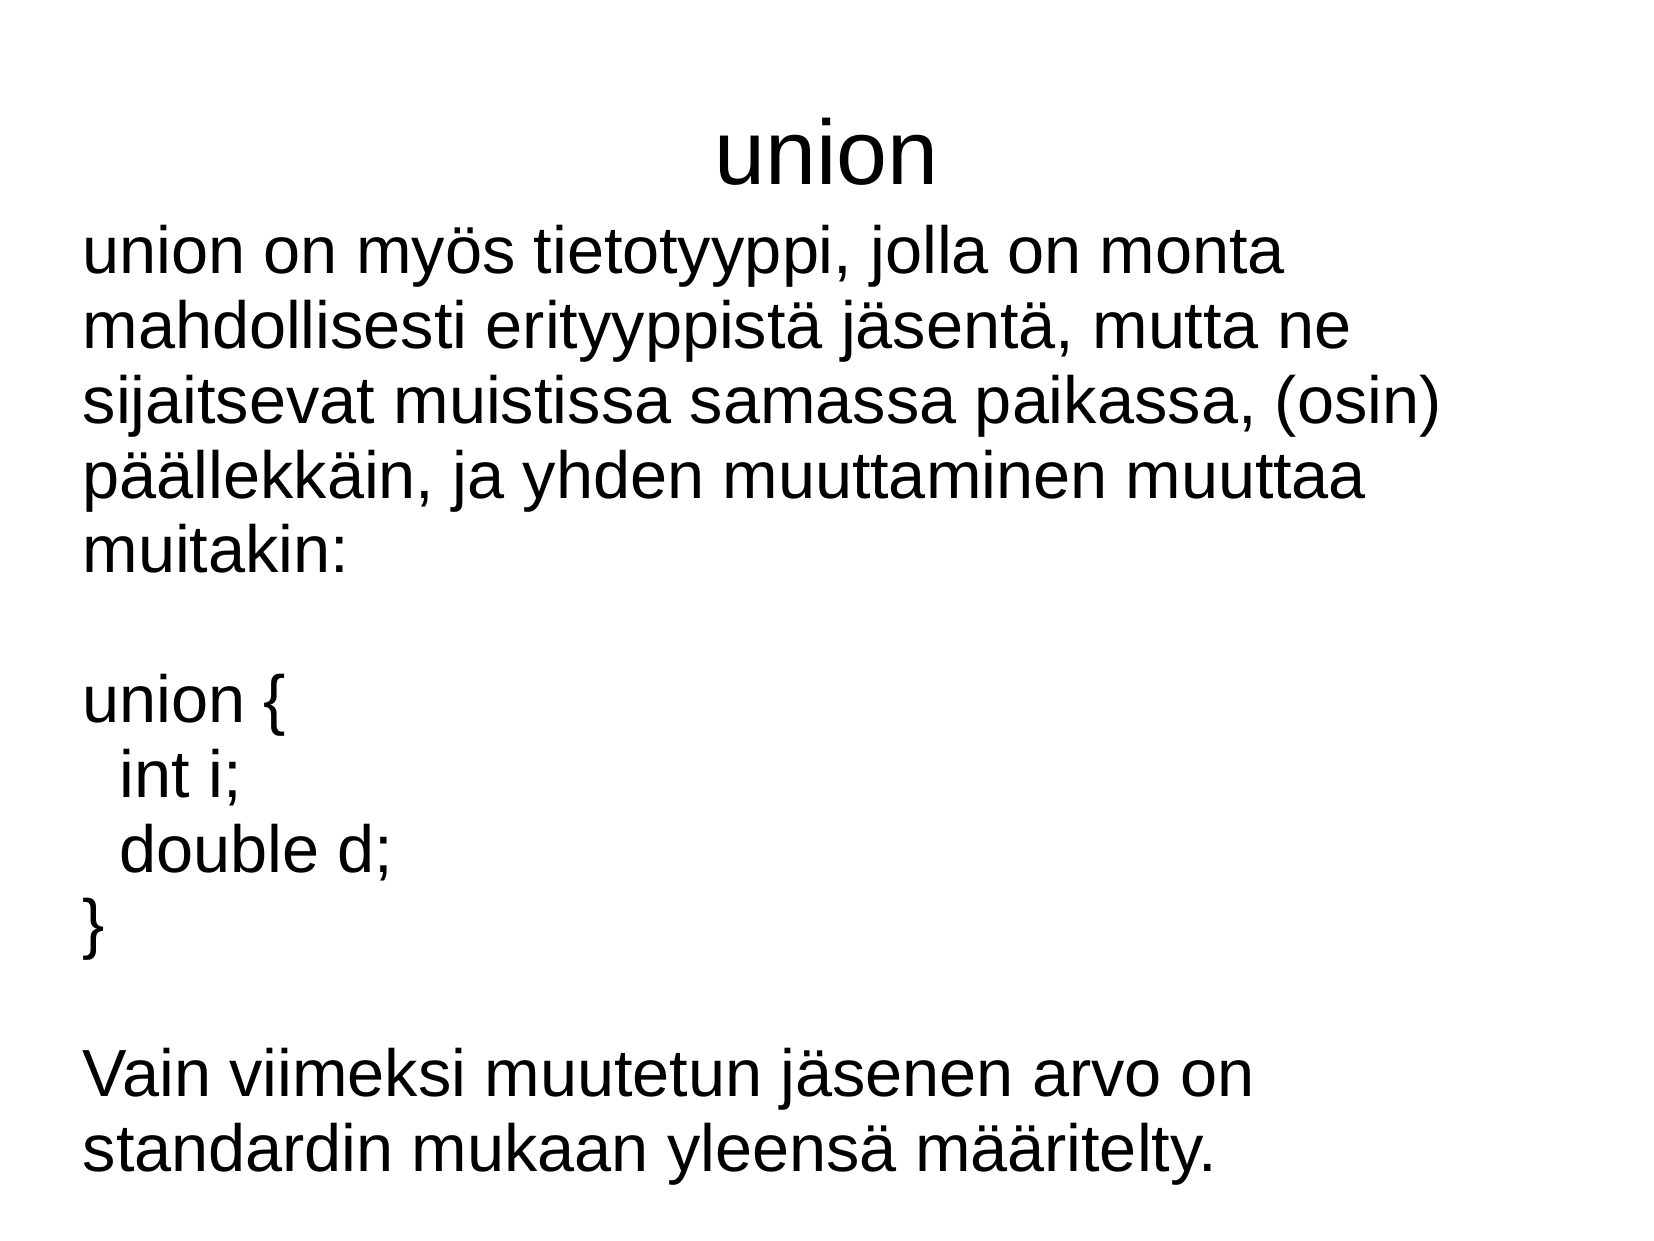

# union
union on myös tietotyyppi, jolla on monta mahdollisesti erityyppistä jäsentä, mutta ne sijaitsevat muistissa samassa paikassa, (osin) päällekkäin, ja yhden muuttaminen muuttaa muitakin:
union {
 int i;
 double d;
}
Vain viimeksi muutetun jäsenen arvo on standardin mukaan yleensä määritelty.